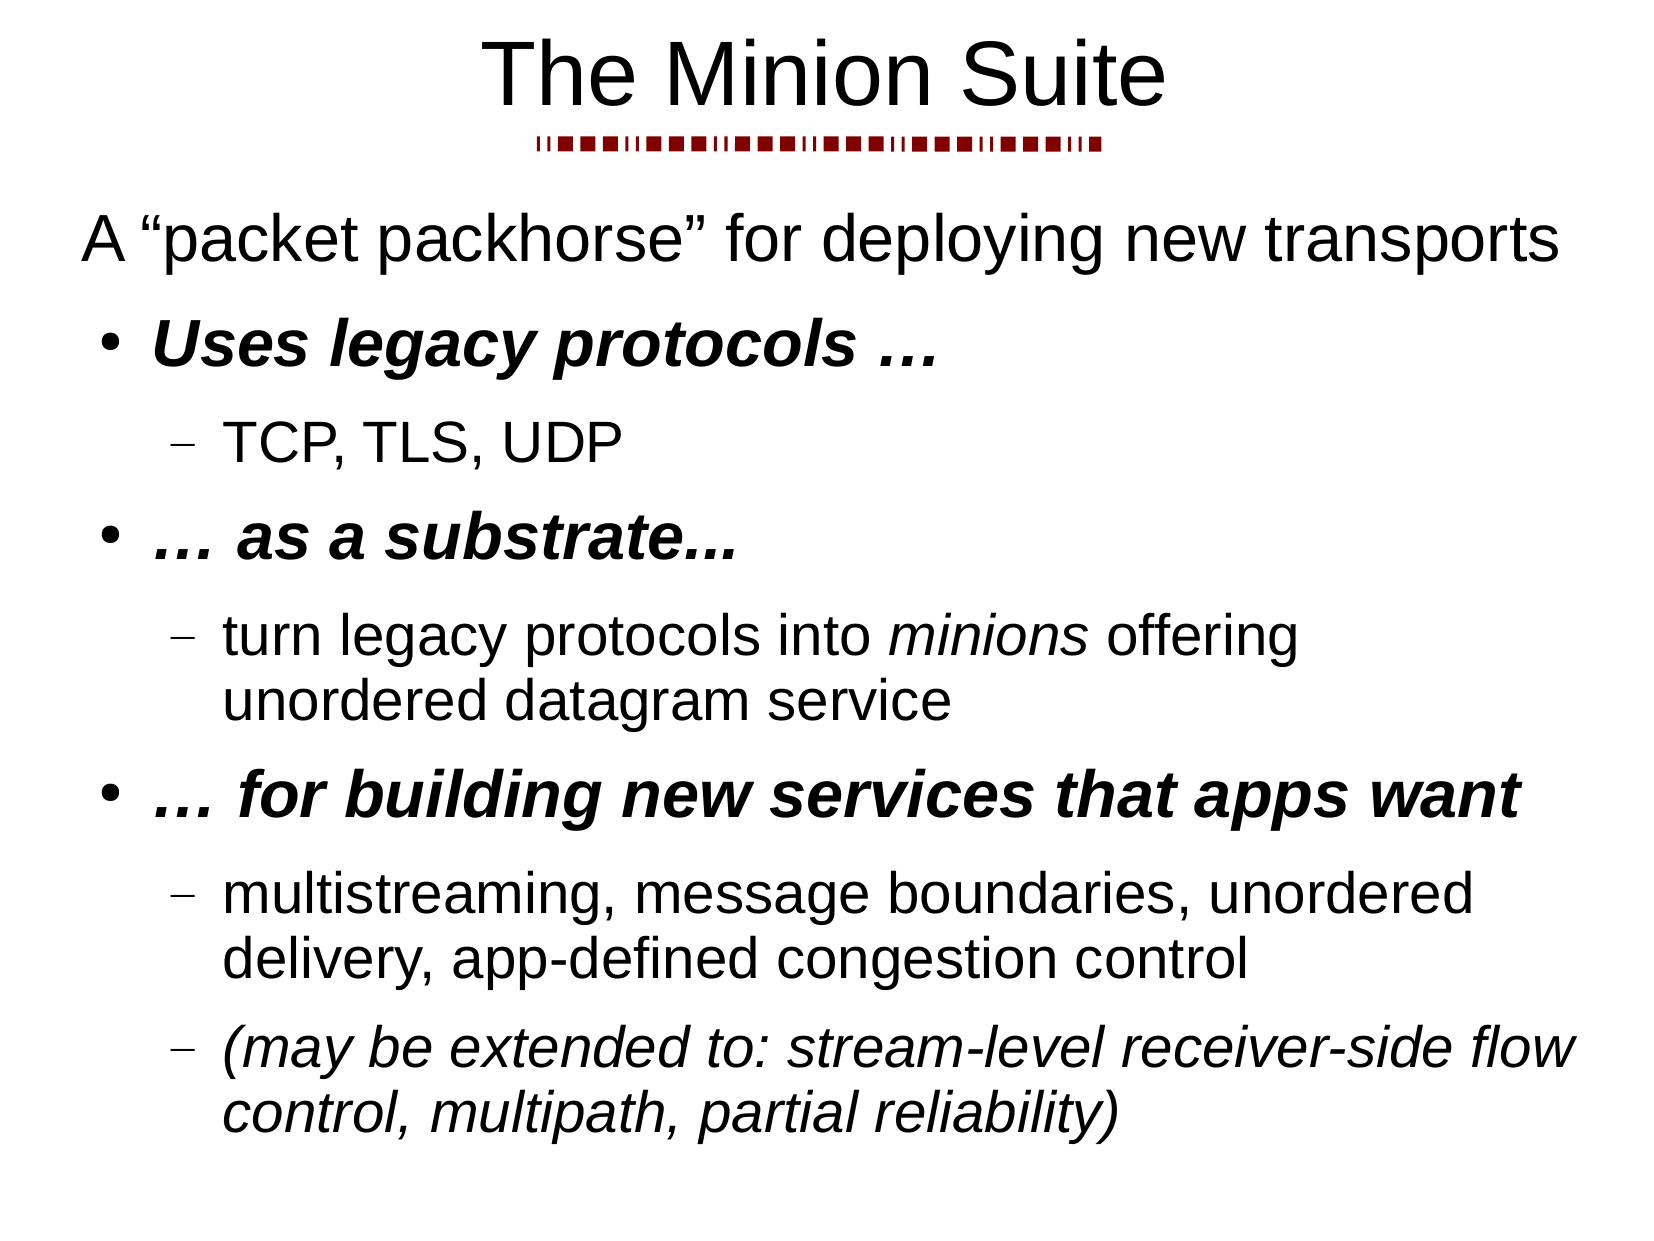

# The Minion Suite
A “packet packhorse” for deploying new transports
Uses legacy protocols …
TCP, TLS, UDP
… as a substrate...
turn legacy protocols into minions offering
unordered datagram service
… for building new services that apps want
multistreaming, message boundaries, unordered delivery, app-defined congestion control
(may be extended to: stream-level receiver-side flow control, multipath, partial reliability)